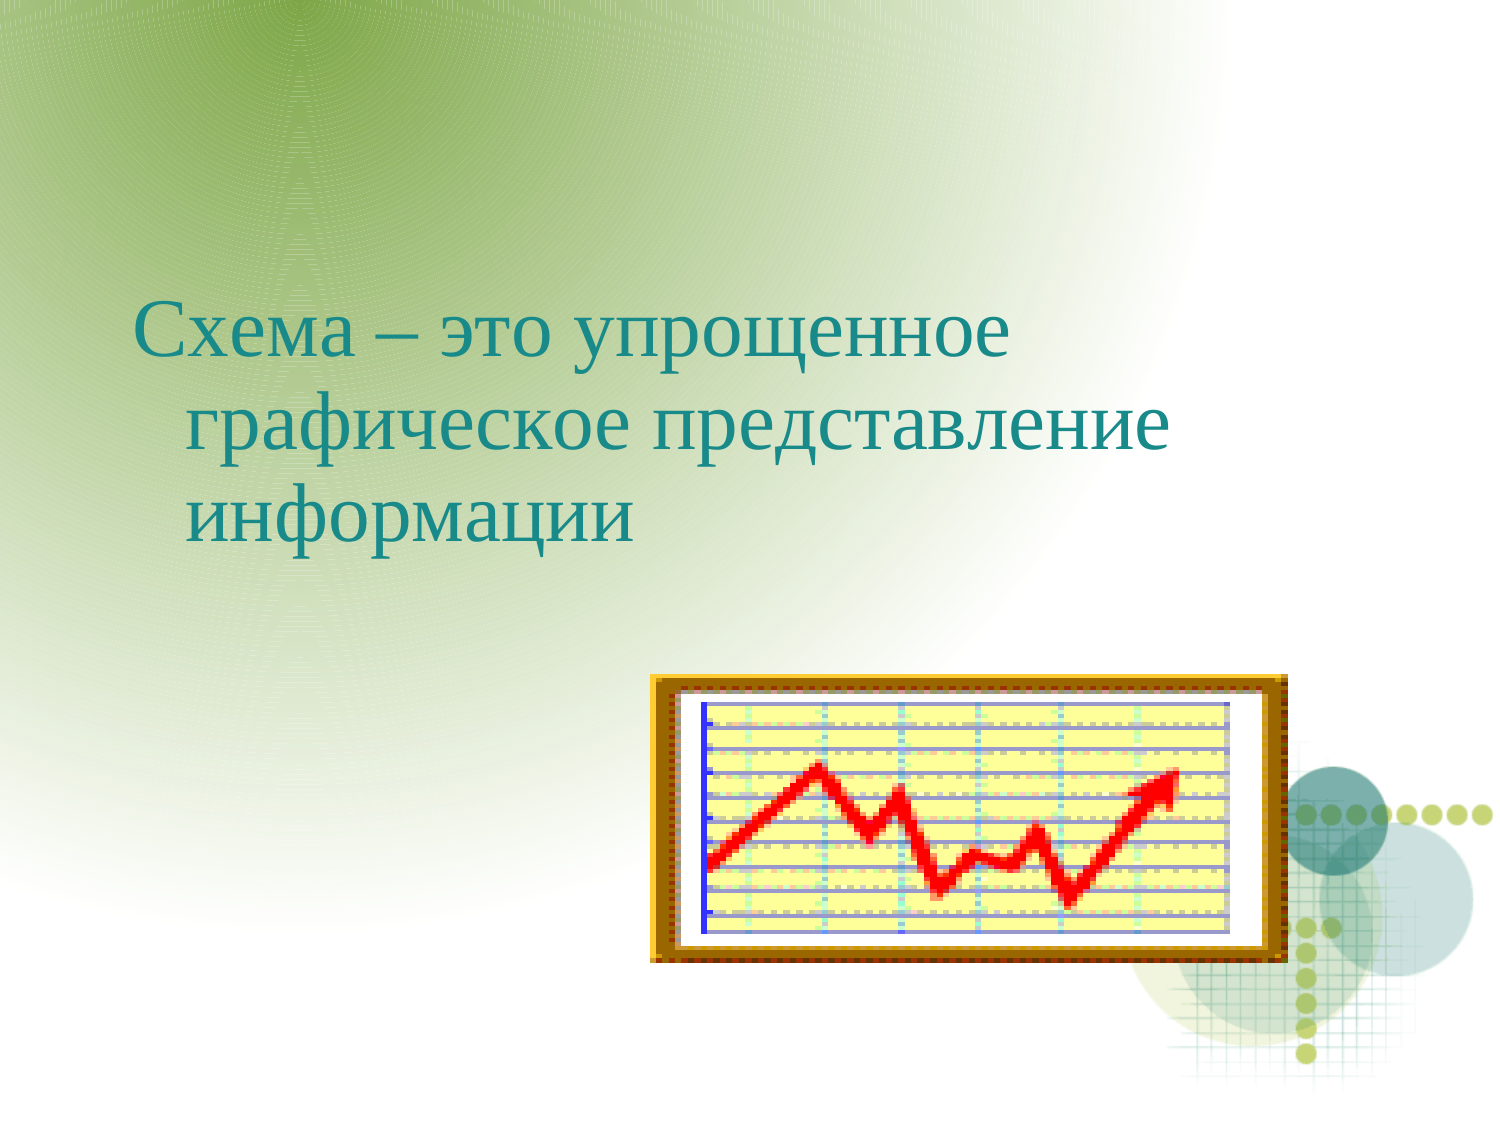

# Схема – это упрощенное графическое представление информации